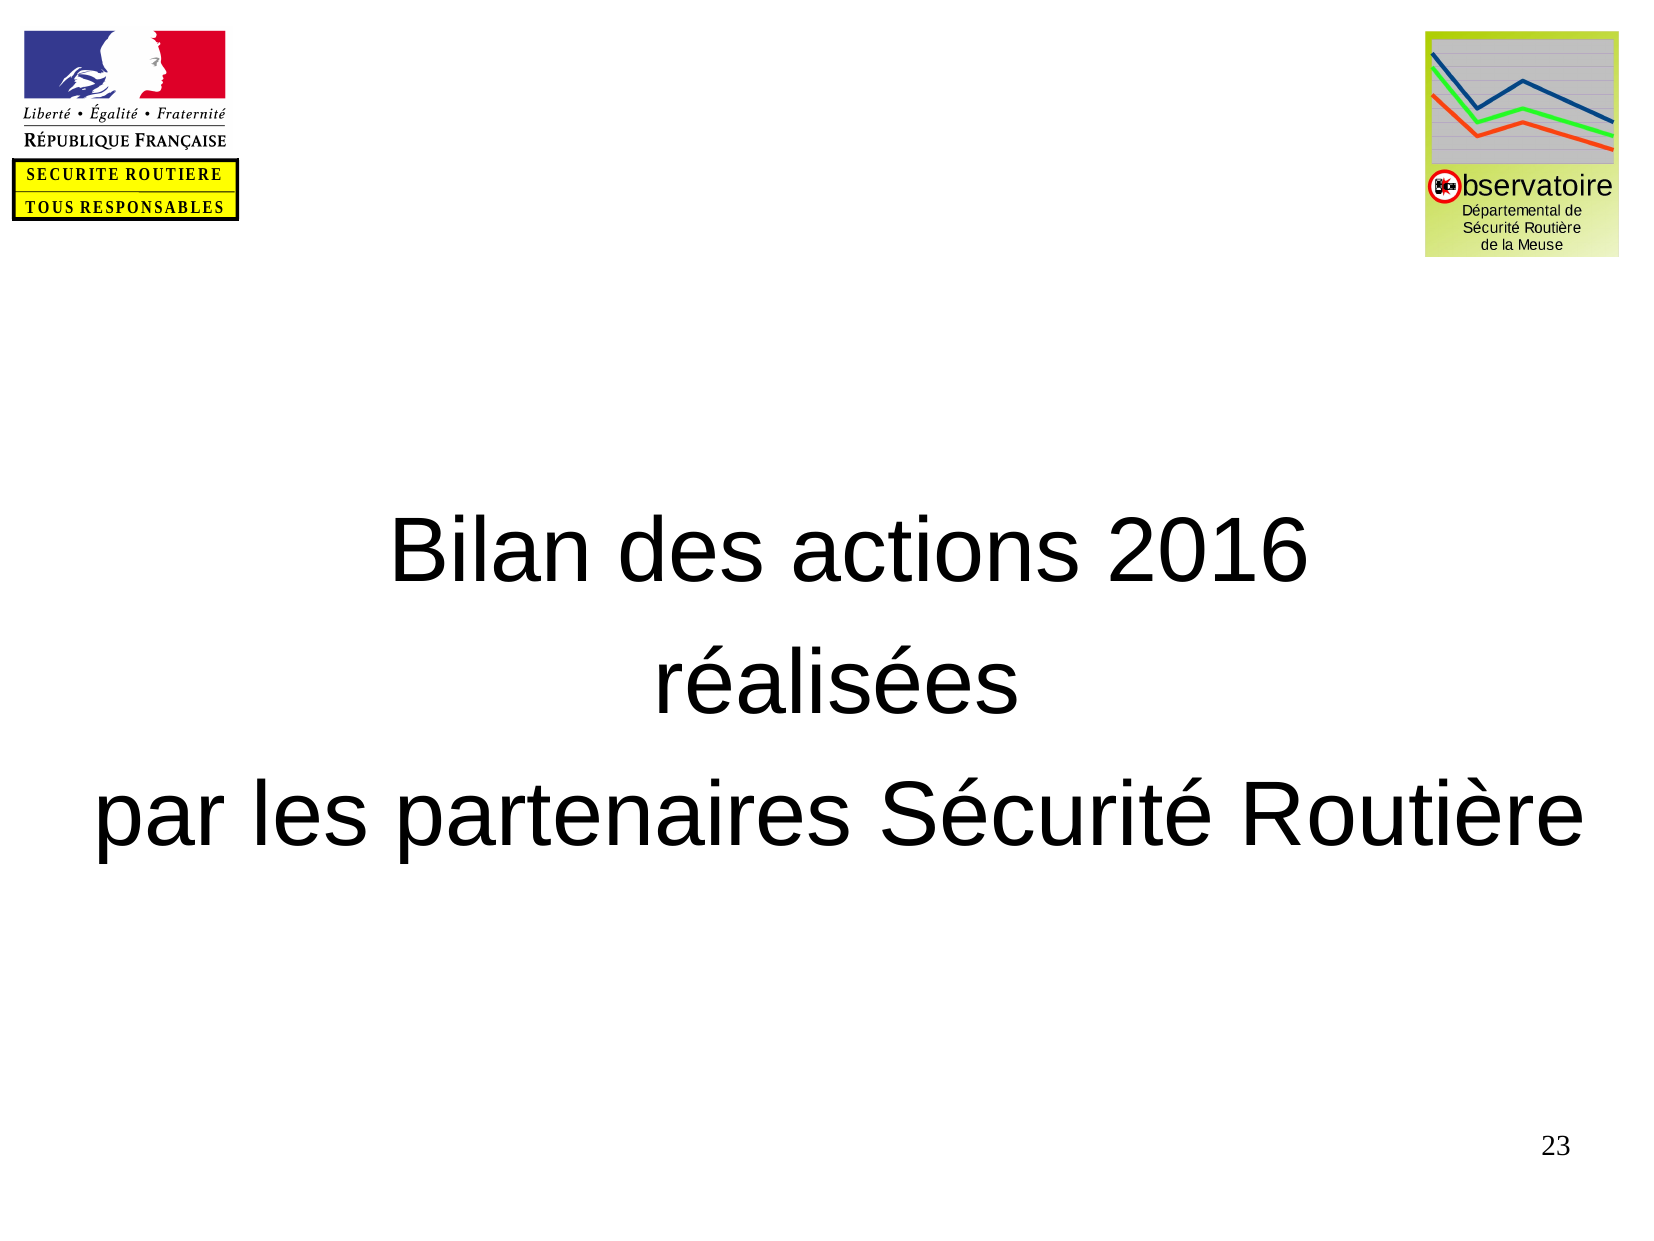

# Bilan des actions 2016
réalisées
par les partenaires Sécurité Routière
23